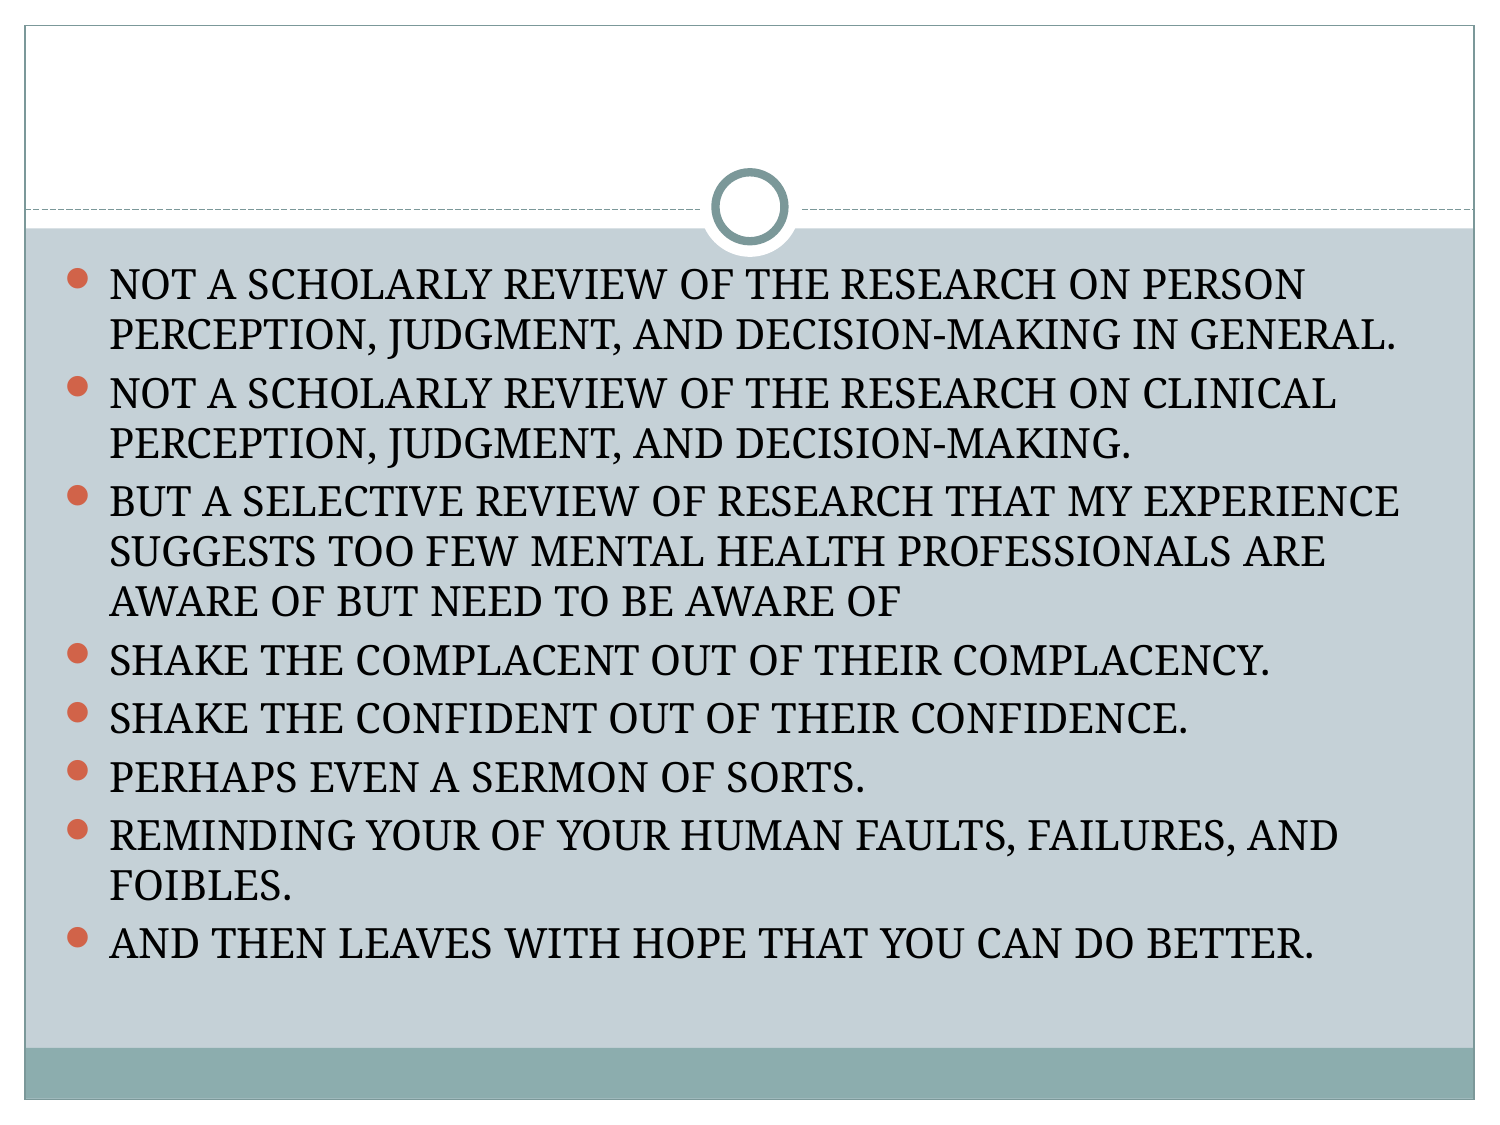

#
NOT A SCHOLARLY REVIEW OF THE RESEARCH ON PERSON PERCEPTION, JUDGMENT, AND DECISION-MAKING IN GENERAL.
NOT A SCHOLARLY REVIEW OF THE RESEARCH ON CLINICAL PERCEPTION, JUDGMENT, AND DECISION-MAKING.
BUT A SELECTIVE REVIEW OF RESEARCH THAT MY EXPERIENCE SUGGESTS TOO FEW MENTAL HEALTH PROFESSIONALS ARE AWARE OF BUT NEED TO BE AWARE OF
SHAKE THE COMPLACENT OUT OF THEIR COMPLACENCY.
SHAKE THE CONFIDENT OUT OF THEIR CONFIDENCE.
PERHAPS EVEN A SERMON OF SORTS.
REMINDING YOUR OF YOUR HUMAN FAULTS, FAILURES, AND FOIBLES.
AND THEN LEAVES WITH HOPE THAT YOU CAN DO BETTER.